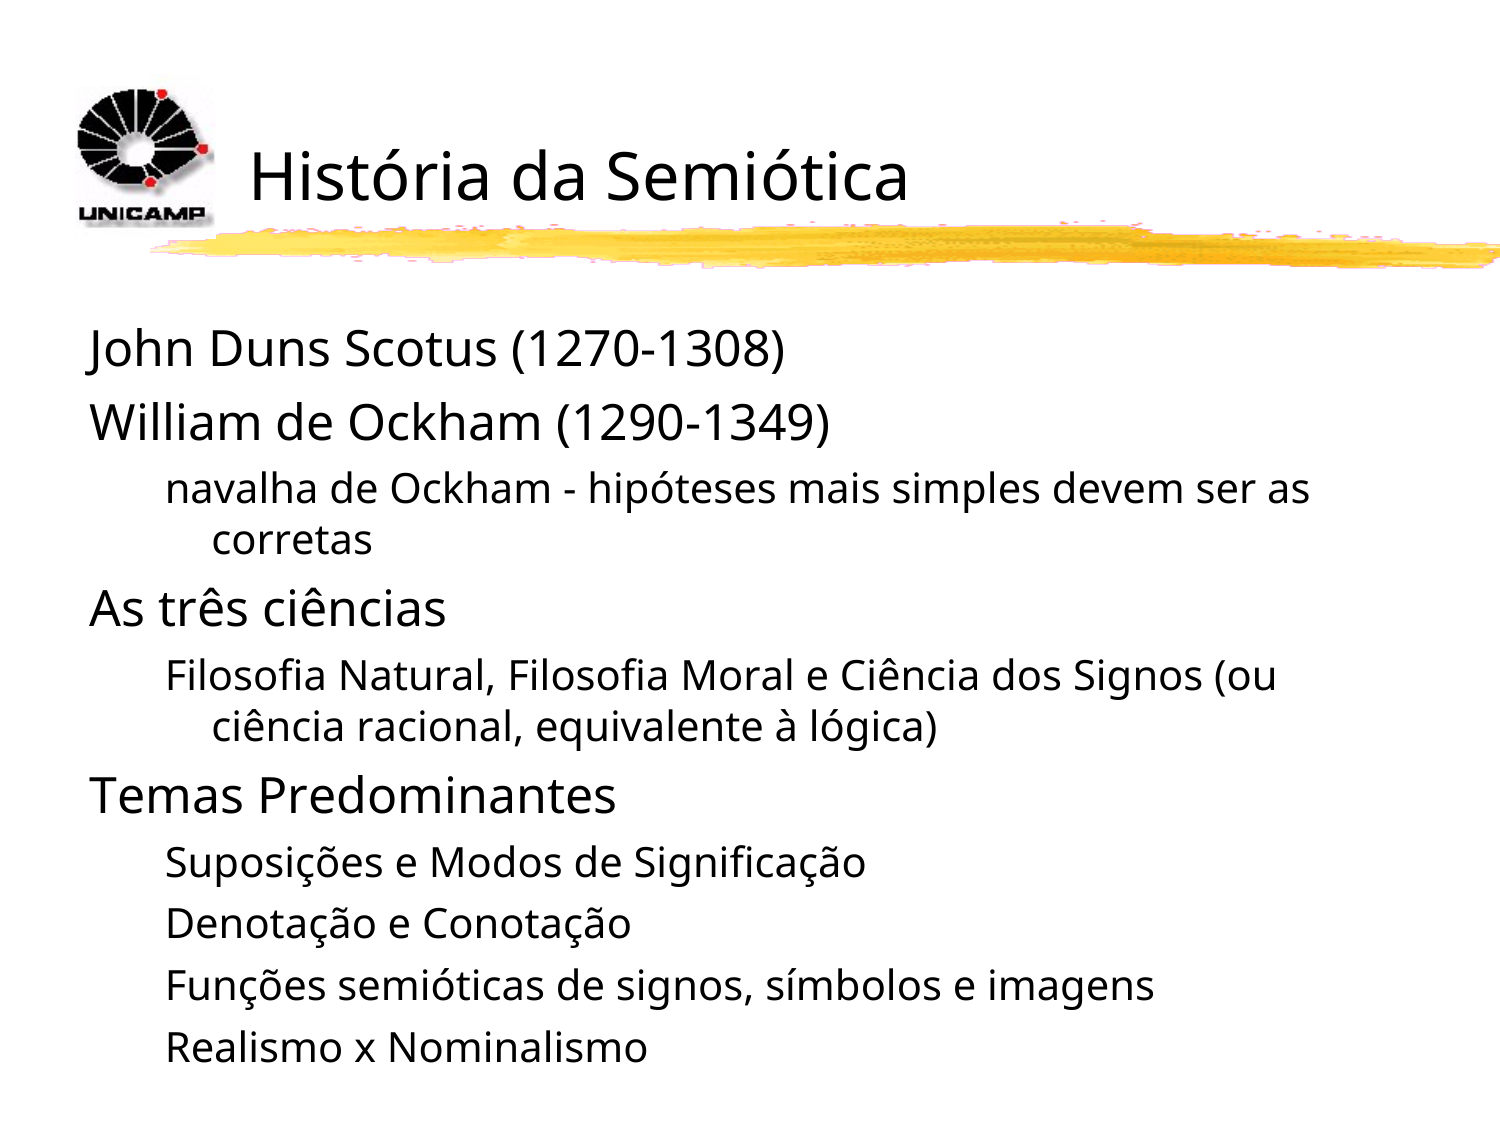

# História da Semiótica
John Duns Scotus (1270-1308)
William de Ockham (1290-1349)
navalha de Ockham - hipóteses mais simples devem ser as corretas
As três ciências
Filosofia Natural, Filosofia Moral e Ciência dos Signos (ou ciência racional, equivalente à lógica)
Temas Predominantes
Suposições e Modos de Significação
Denotação e Conotação
Funções semióticas de signos, símbolos e imagens
Realismo x Nominalismo